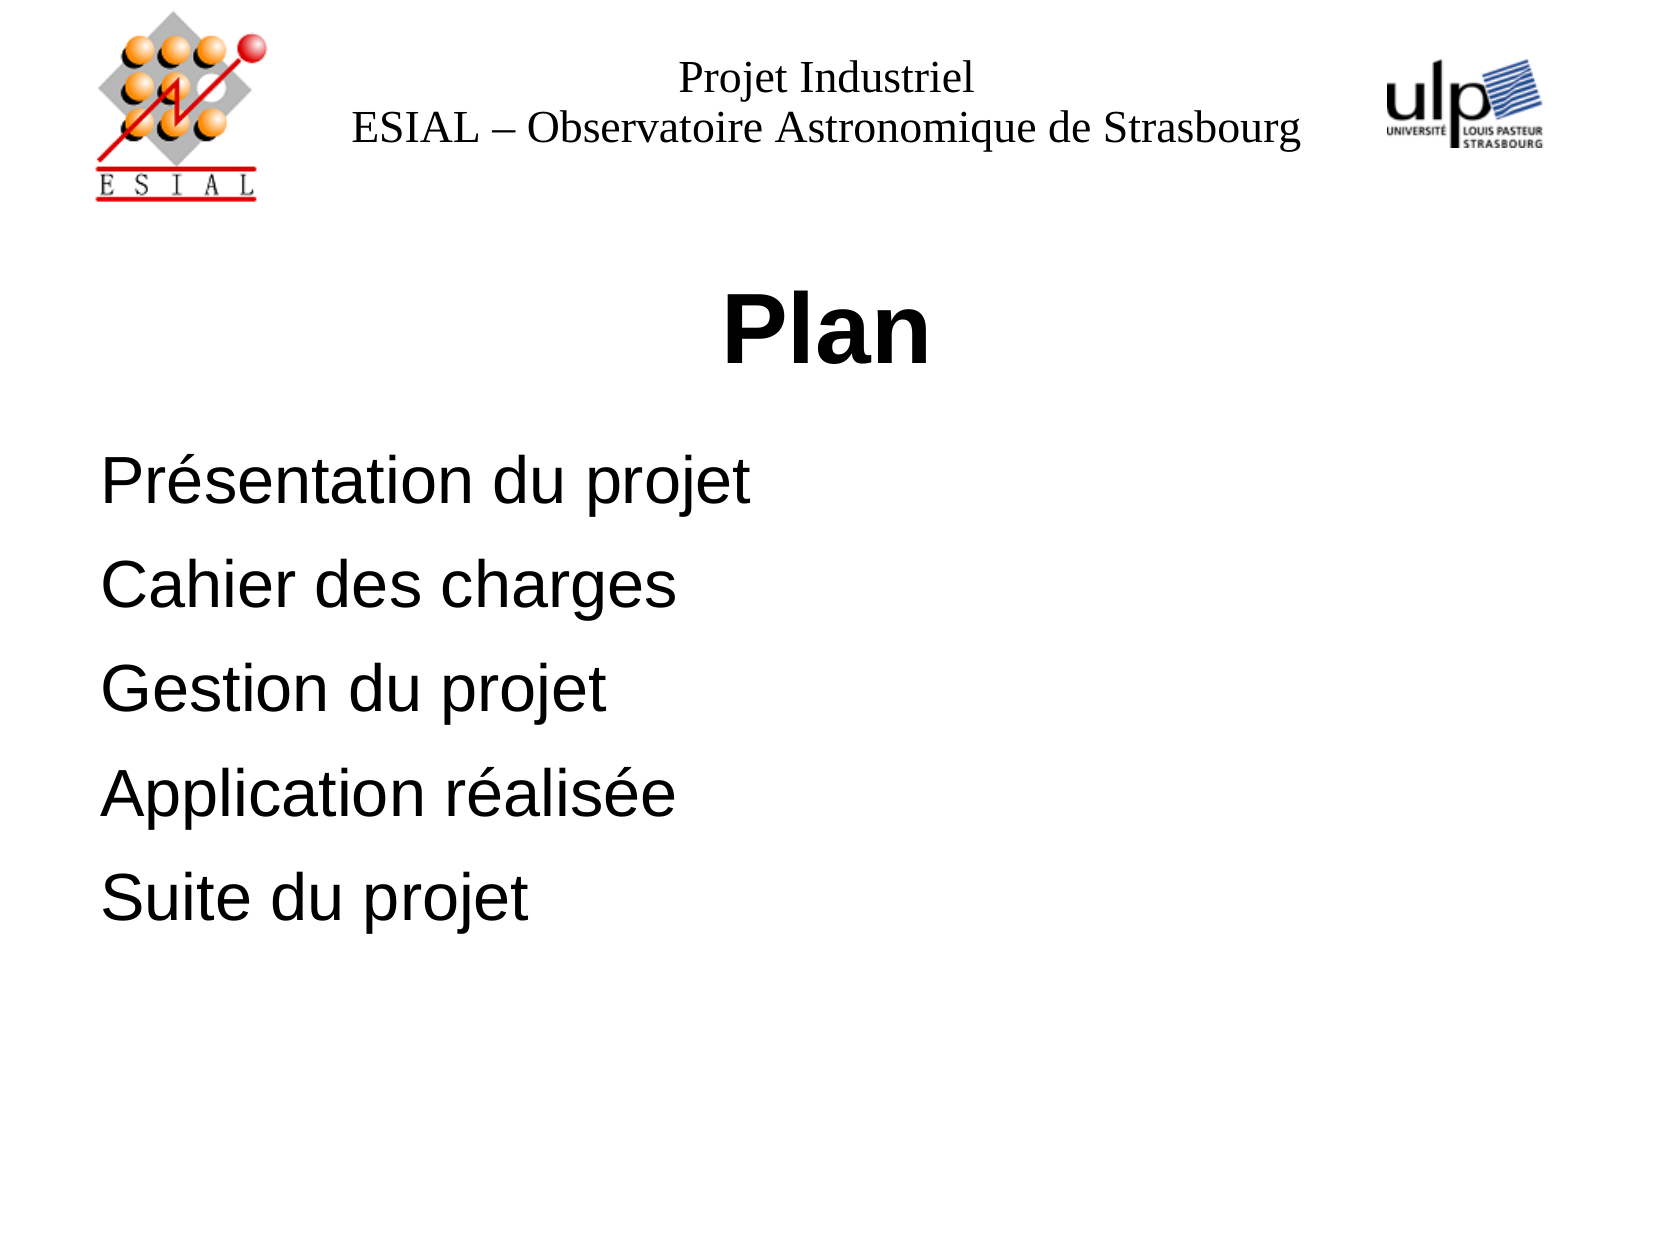

# Projet Industriel ESIAL – Observatoire Astronomique de Strasbourg
Plan
Présentation du projet
Cahier des charges
Gestion du projet
Application réalisée
Suite du projet